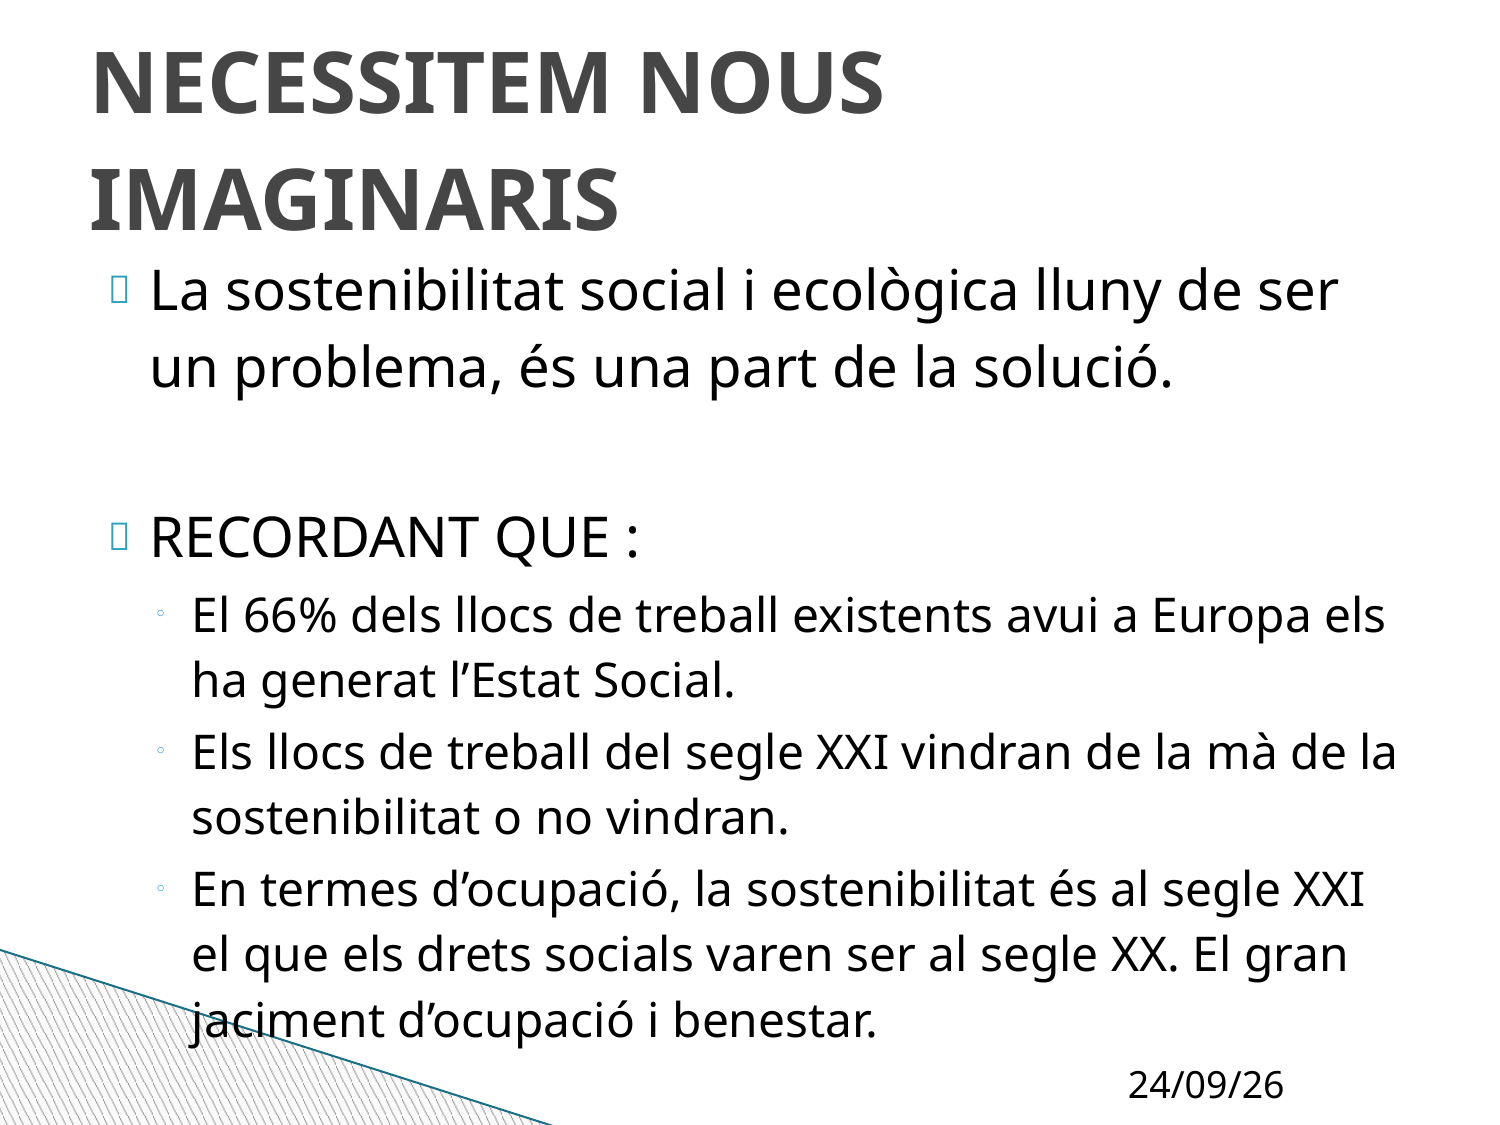

NECESSITEM NOUS IMAGINARIS
# La sostenibilitat social i ecològica lluny de ser un problema, és una part de la solució.
RECORDANT QUE :
El 66% dels llocs de treball existents avui a Europa els ha generat l’Estat Social.
Els llocs de treball del segle XXI vindran de la mà de la sostenibilitat o no vindran.
En termes d’ocupació, la sostenibilitat és al segle XXI el que els drets socials varen ser al segle XX. El gran jaciment d’ocupació i benestar.